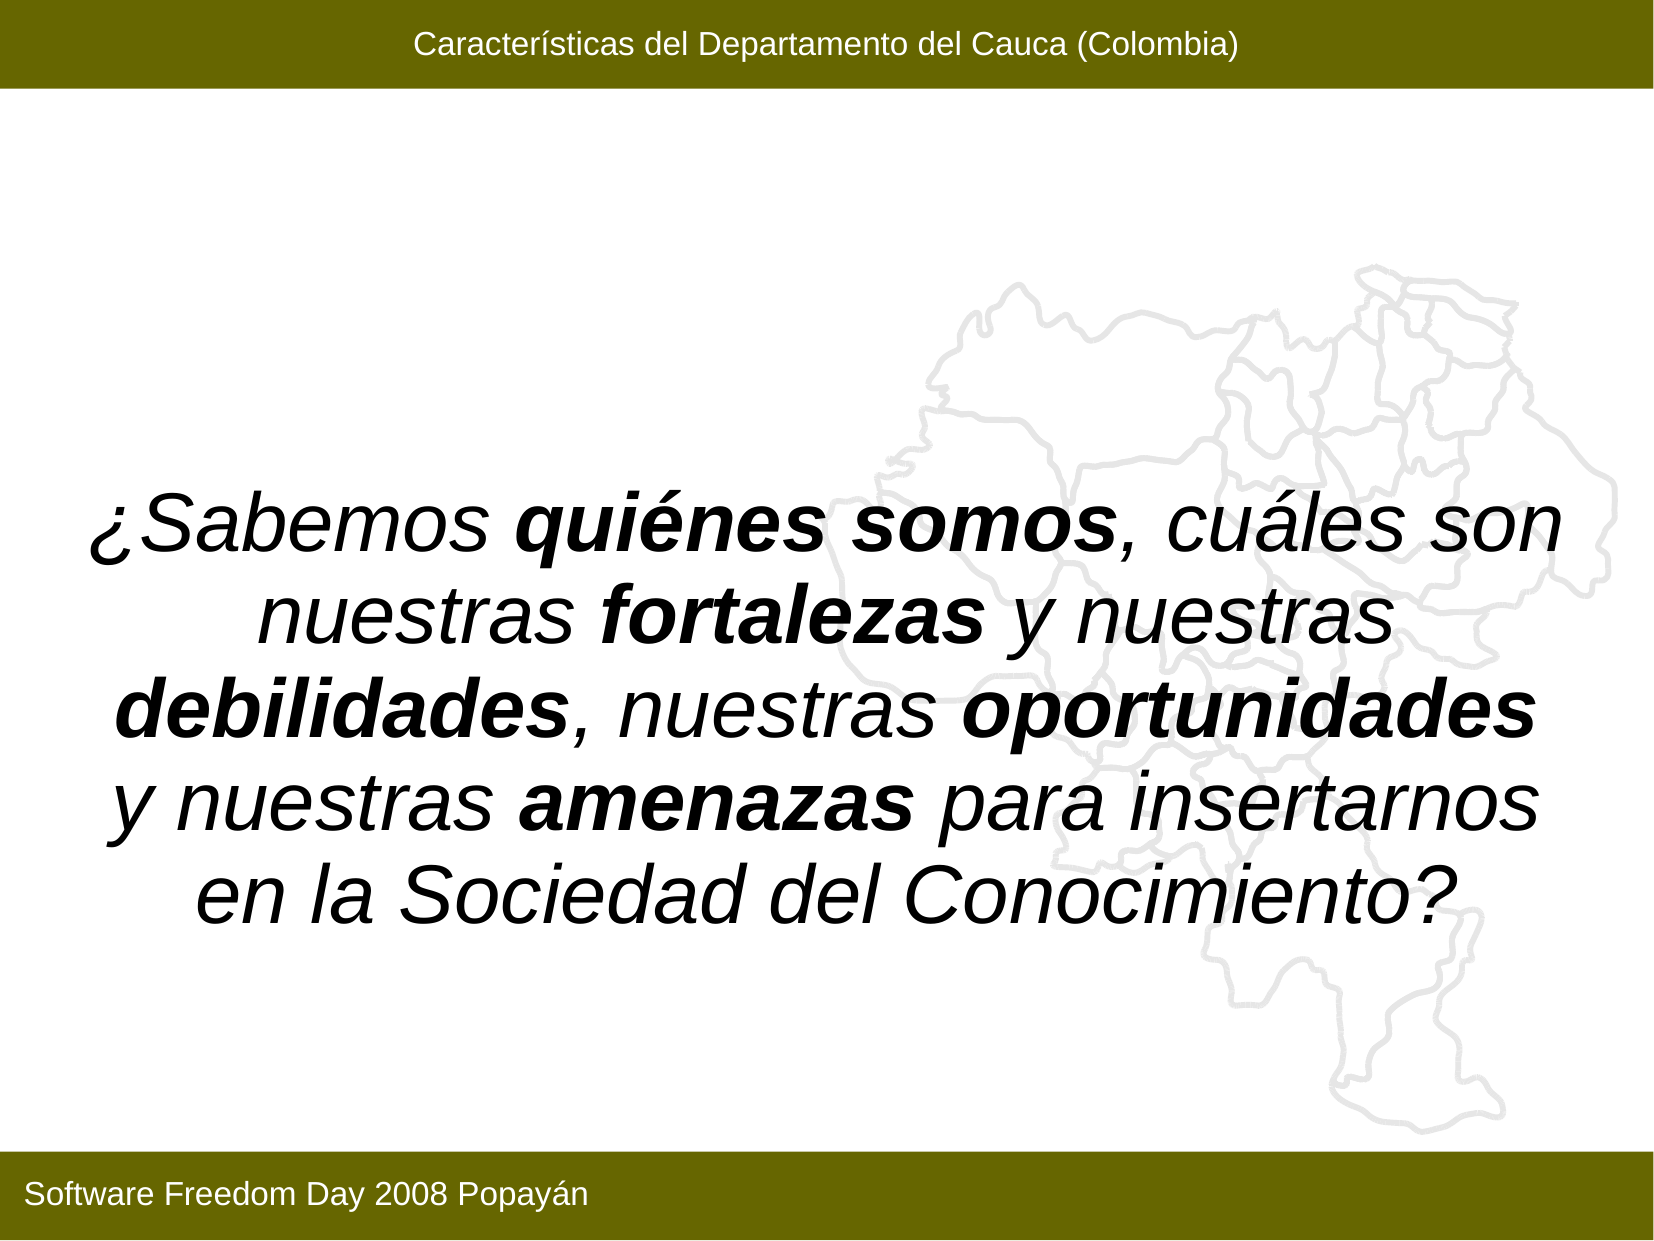

# ¿Sabemos quiénes somos, cuáles son nuestras fortalezas y nuestras debilidades, nuestras oportunidades y nuestras amenazas para insertarnos en la Sociedad del Conocimiento?